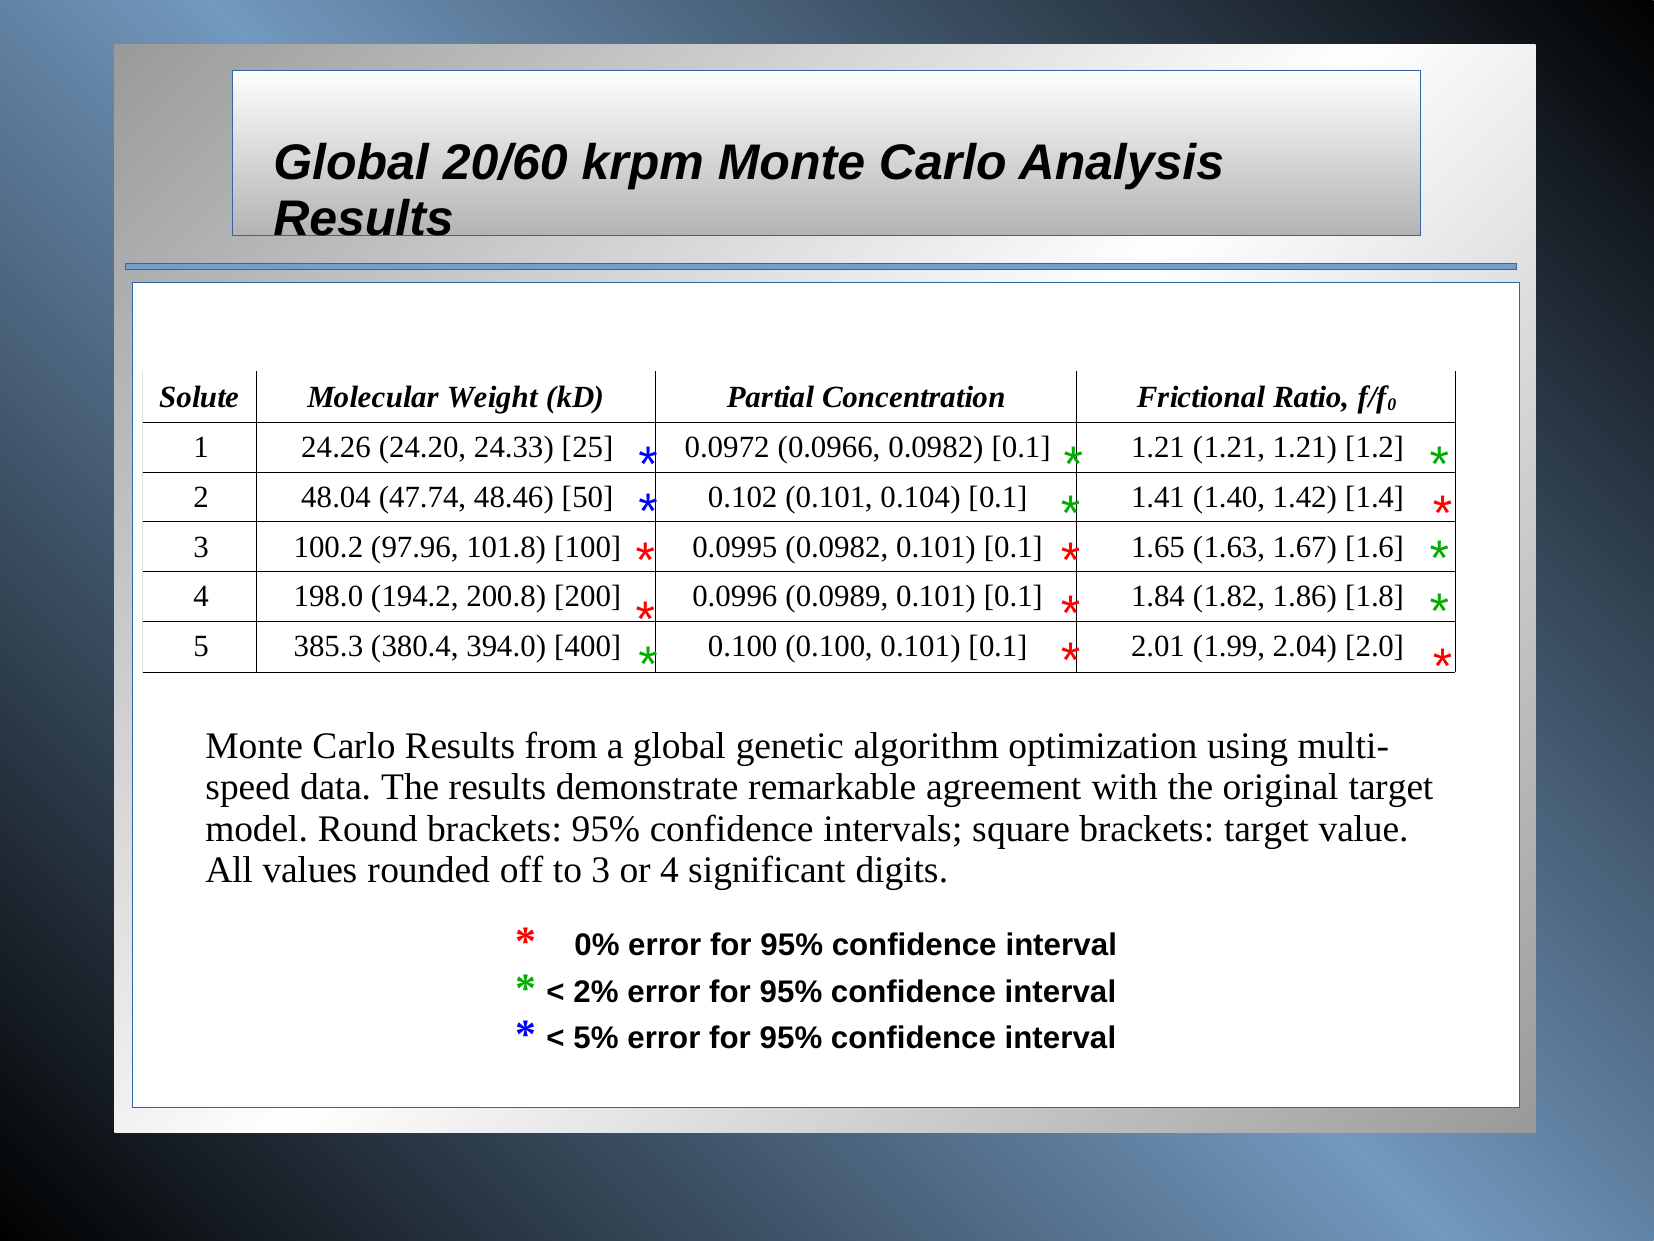

Global 20/60 krpm Monte Carlo Analysis Results
*
*
*
*
*
*
*
*
*
*
*
*
*
*
*
* 0% error for 95% confidence interval
* < 2% error for 95% confidence interval
* < 5% error for 95% confidence interval